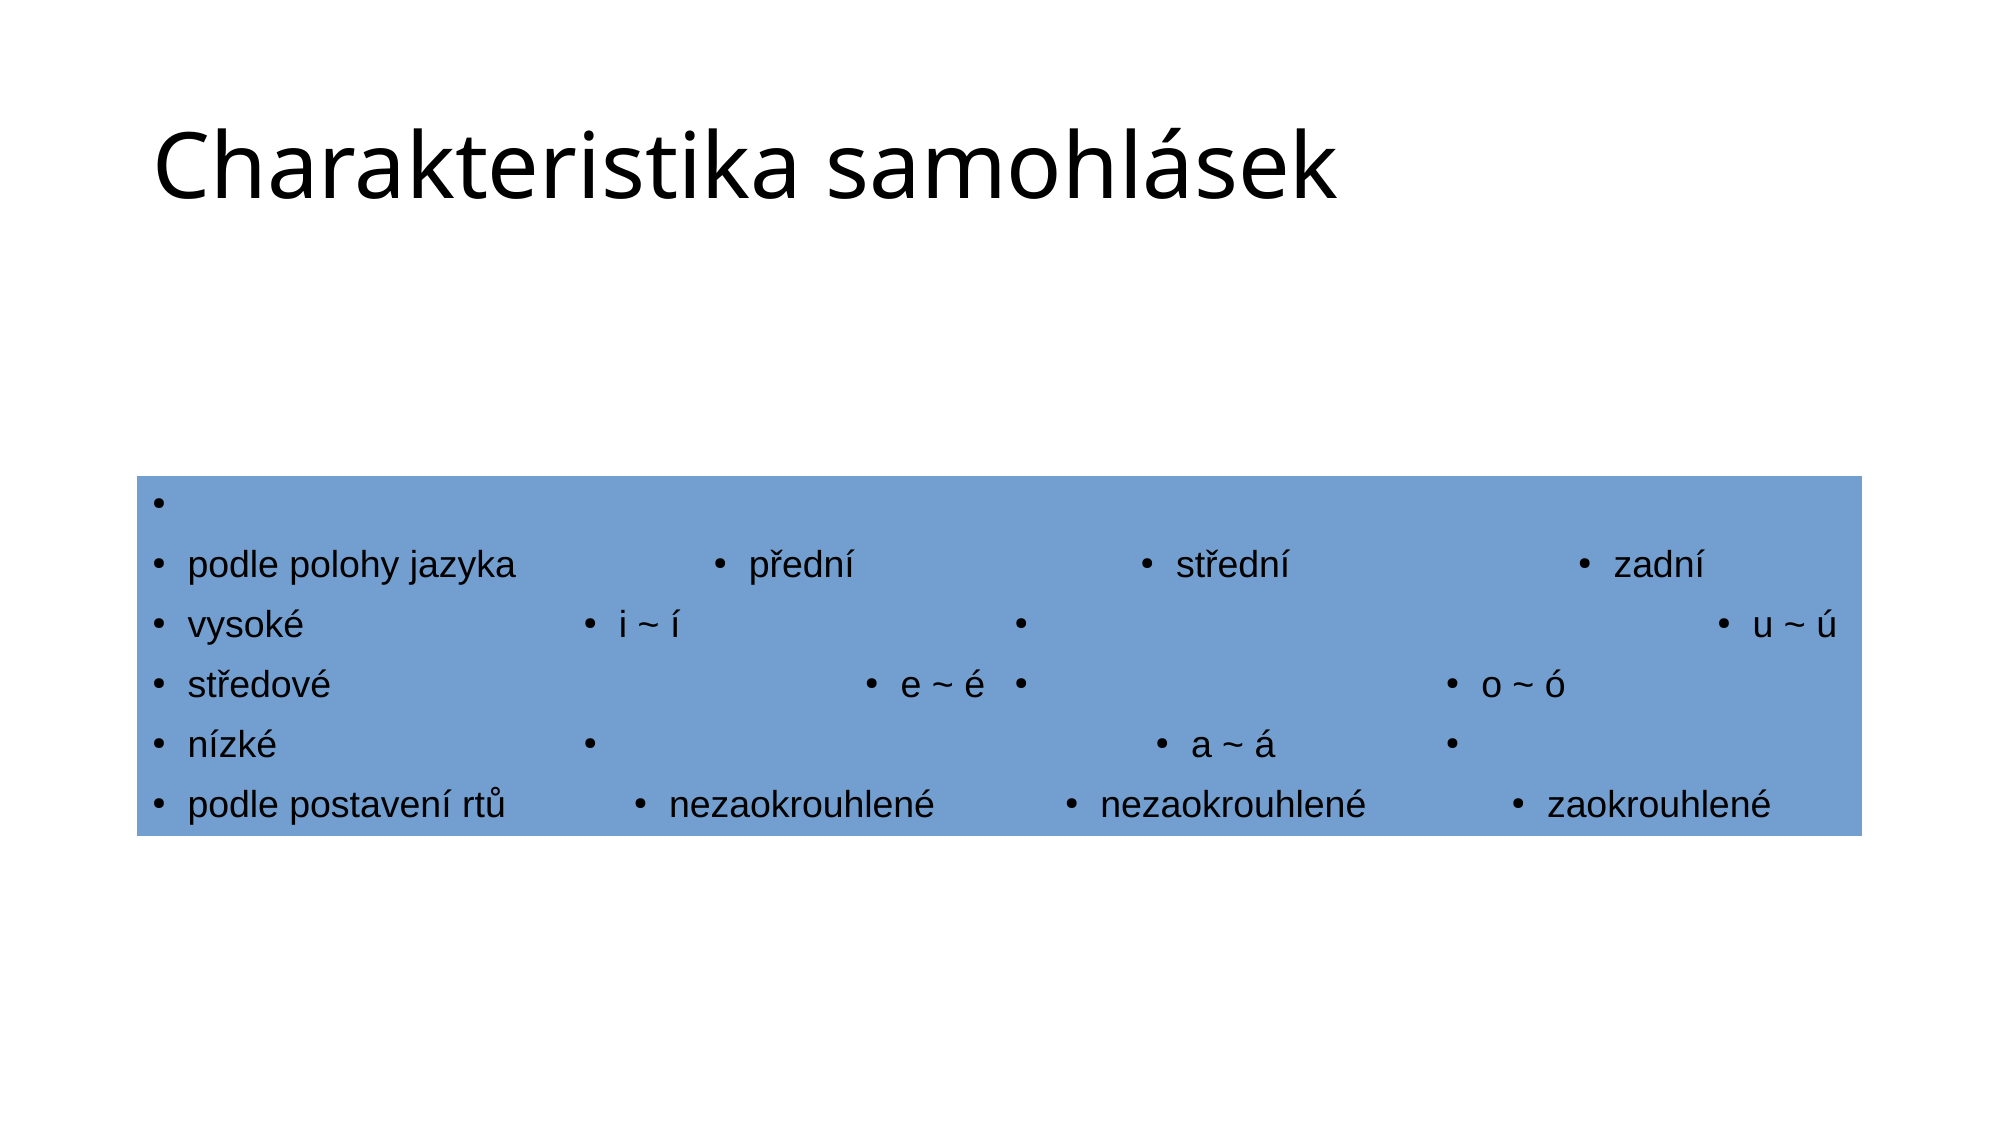

# Charakteristika samohlásek
| | | | |
| --- | --- | --- | --- |
| podle polohy jazyka | přední | střední | zadní |
| vysoké | i ~ í | | u ~ ú |
| středové | e ~ é | | o ~ ó |
| nízké | | a ~ á | |
| podle postavení rtů | nezaokrouhlené | nezaokrouhlené | zaokrouhlené |